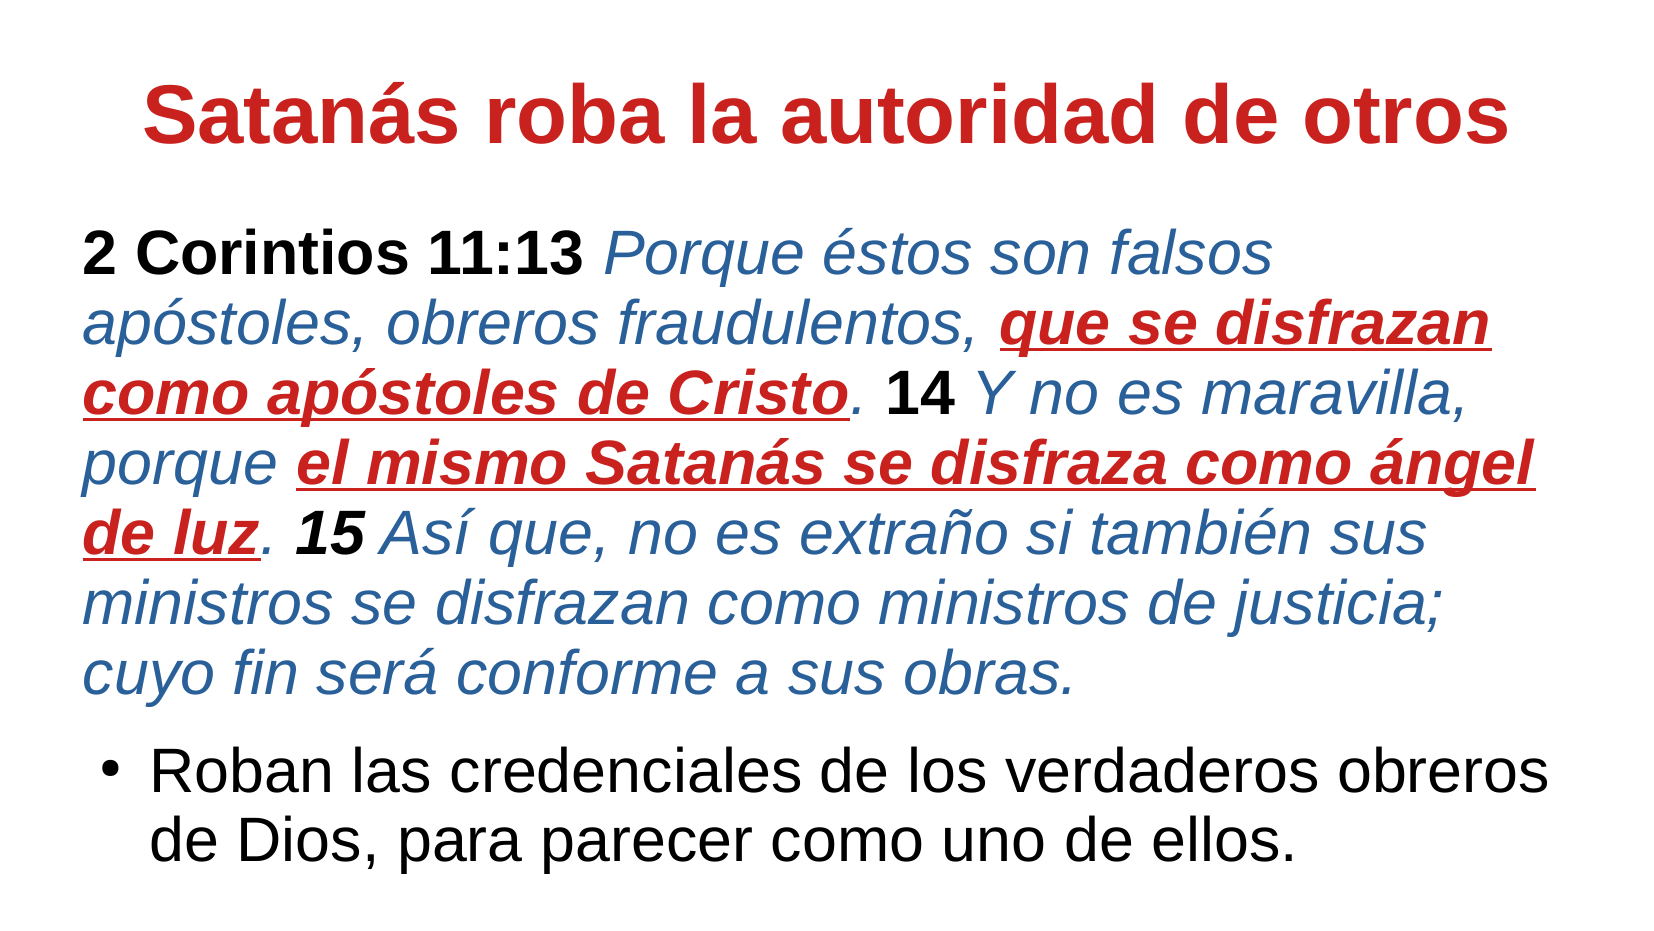

# Satanás roba la autoridad de otros
2 Corintios 11:13 Porque éstos son falsos apóstoles, obreros fraudulentos, que se disfrazan como apóstoles de Cristo. 14 Y no es maravilla, porque el mismo Satanás se disfraza como ángel de luz. 15 Así que, no es extraño si también sus ministros se disfrazan como ministros de justicia; cuyo fin será conforme a sus obras.
Roban las credenciales de los verdaderos obreros de Dios, para parecer como uno de ellos.